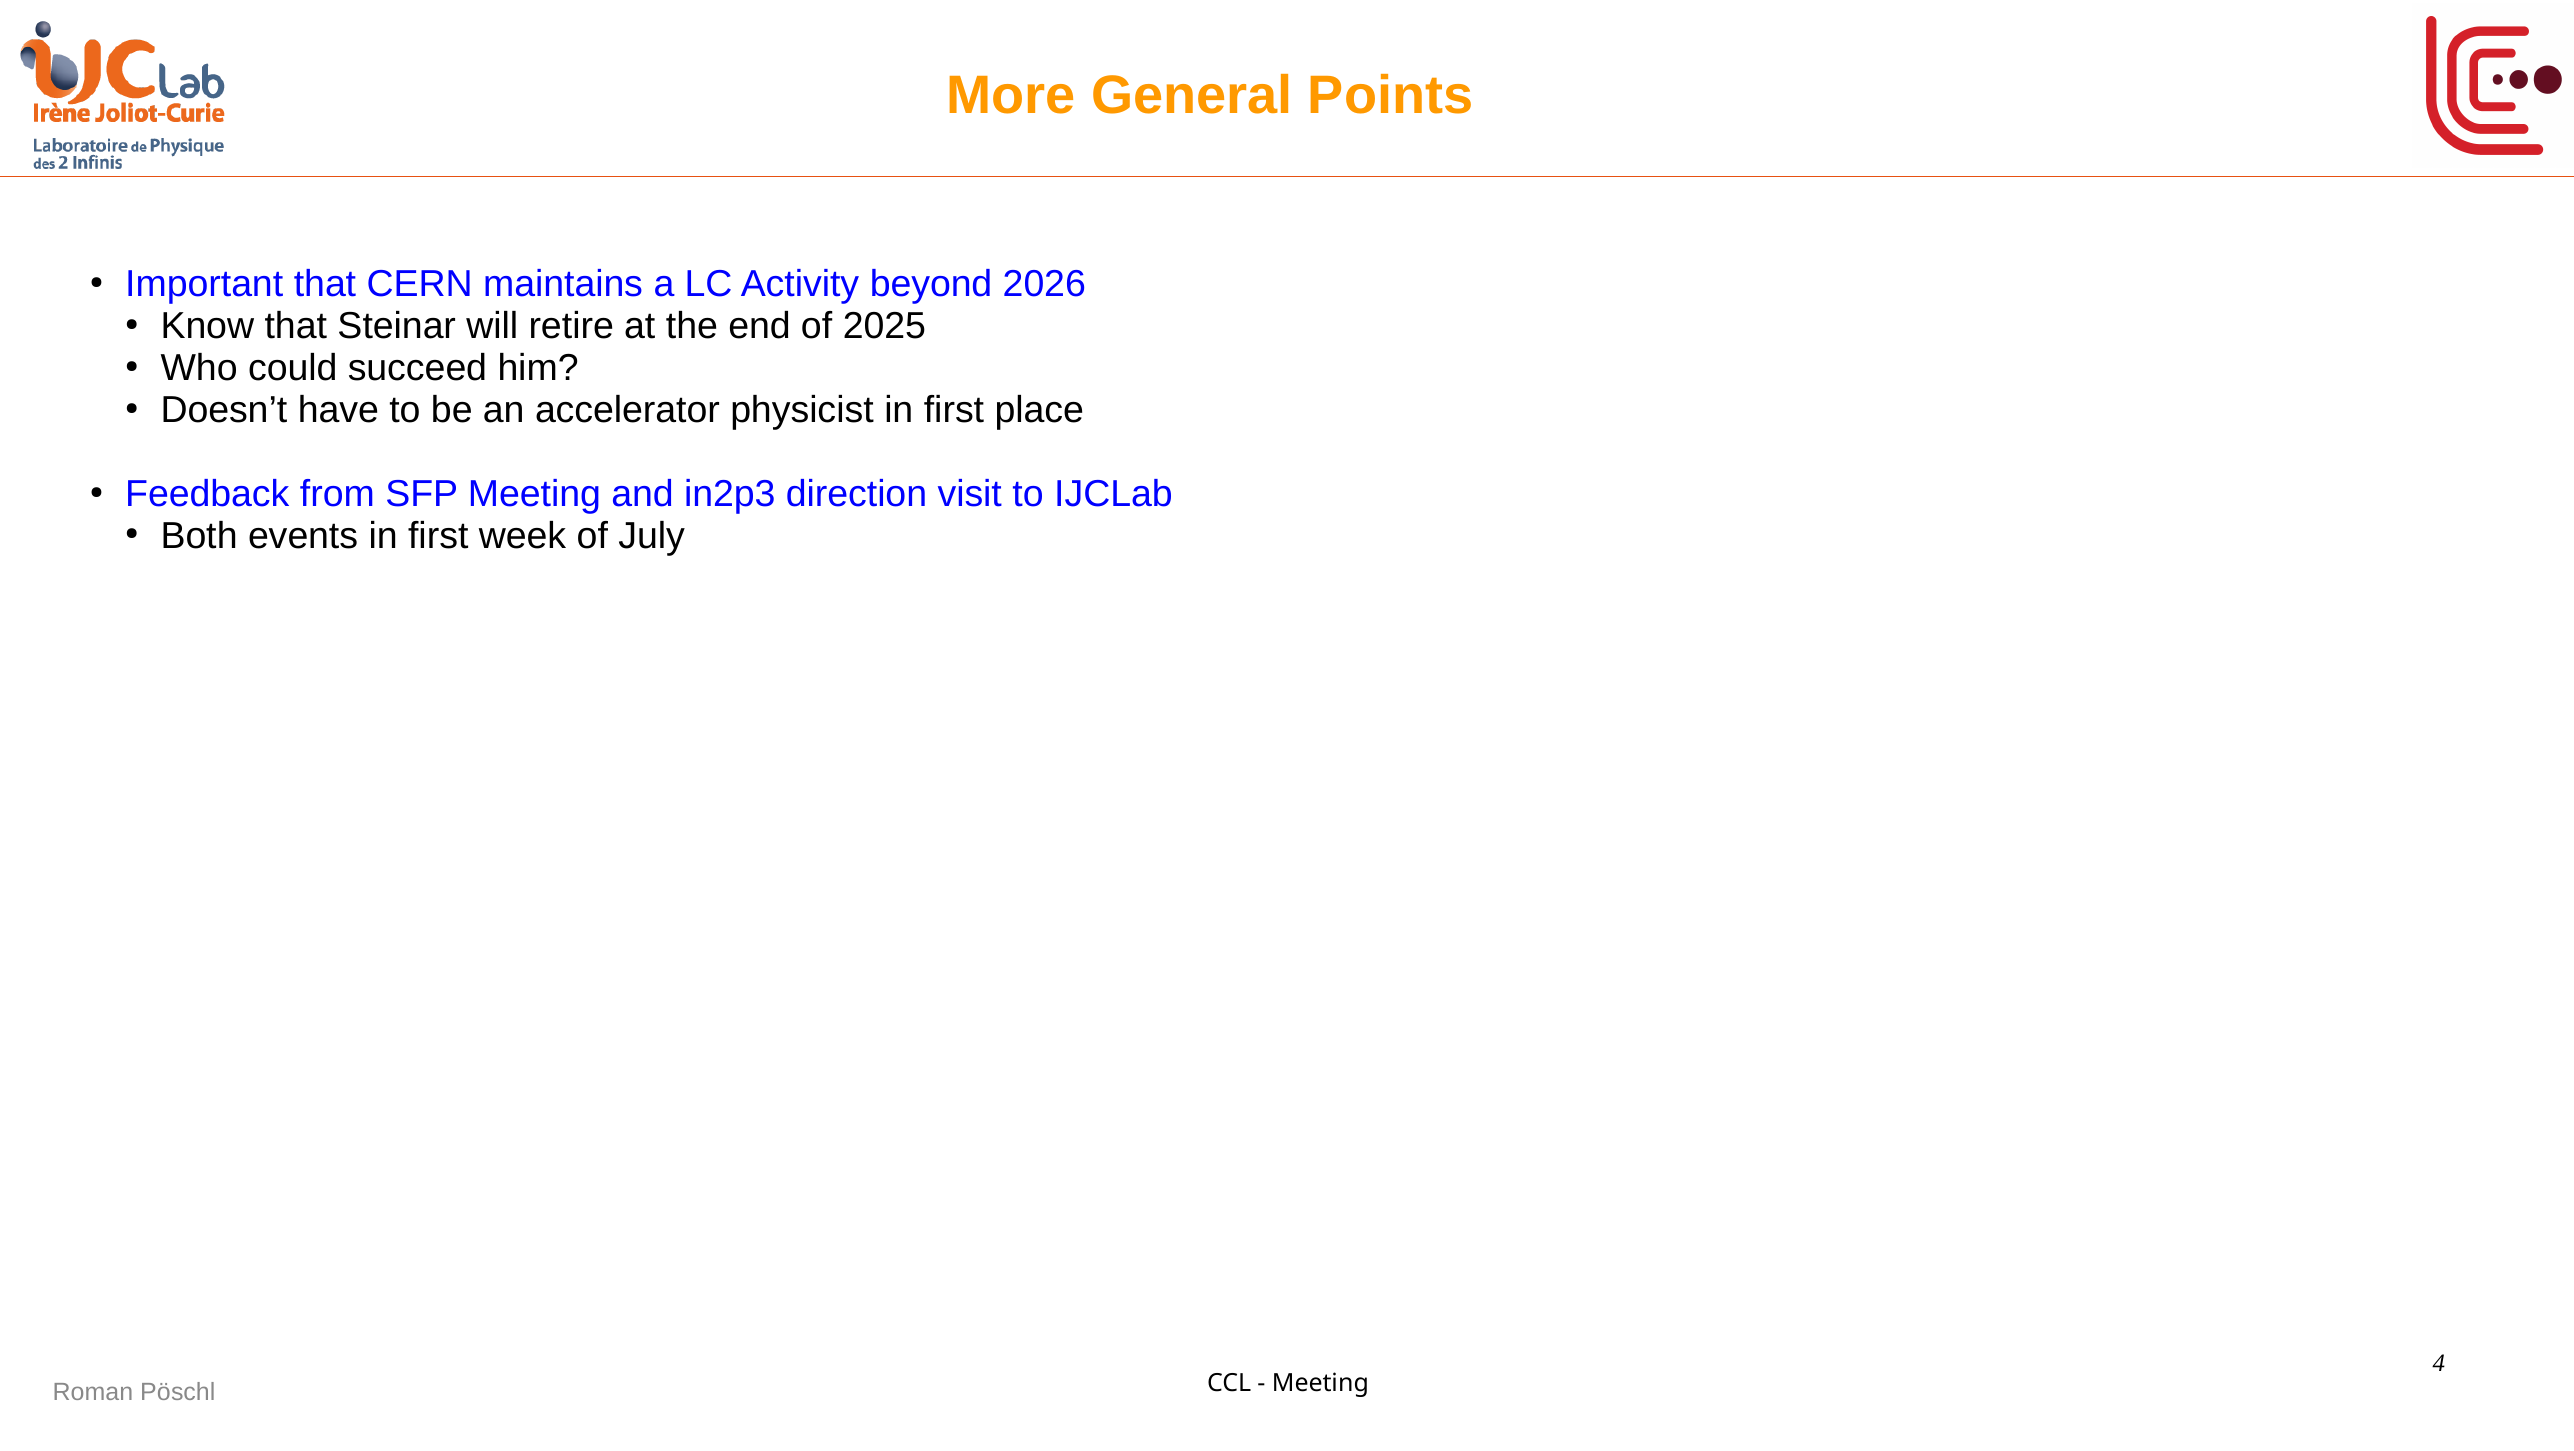

# More General Points
Important that CERN maintains a LC Activity beyond 2026
Know that Steinar will retire at the end of 2025
Who could succeed him?
Doesn’t have to be an accelerator physicist in first place
Feedback from SFP Meeting and in2p3 direction visit to IJCLab
Both events in first week of July
4